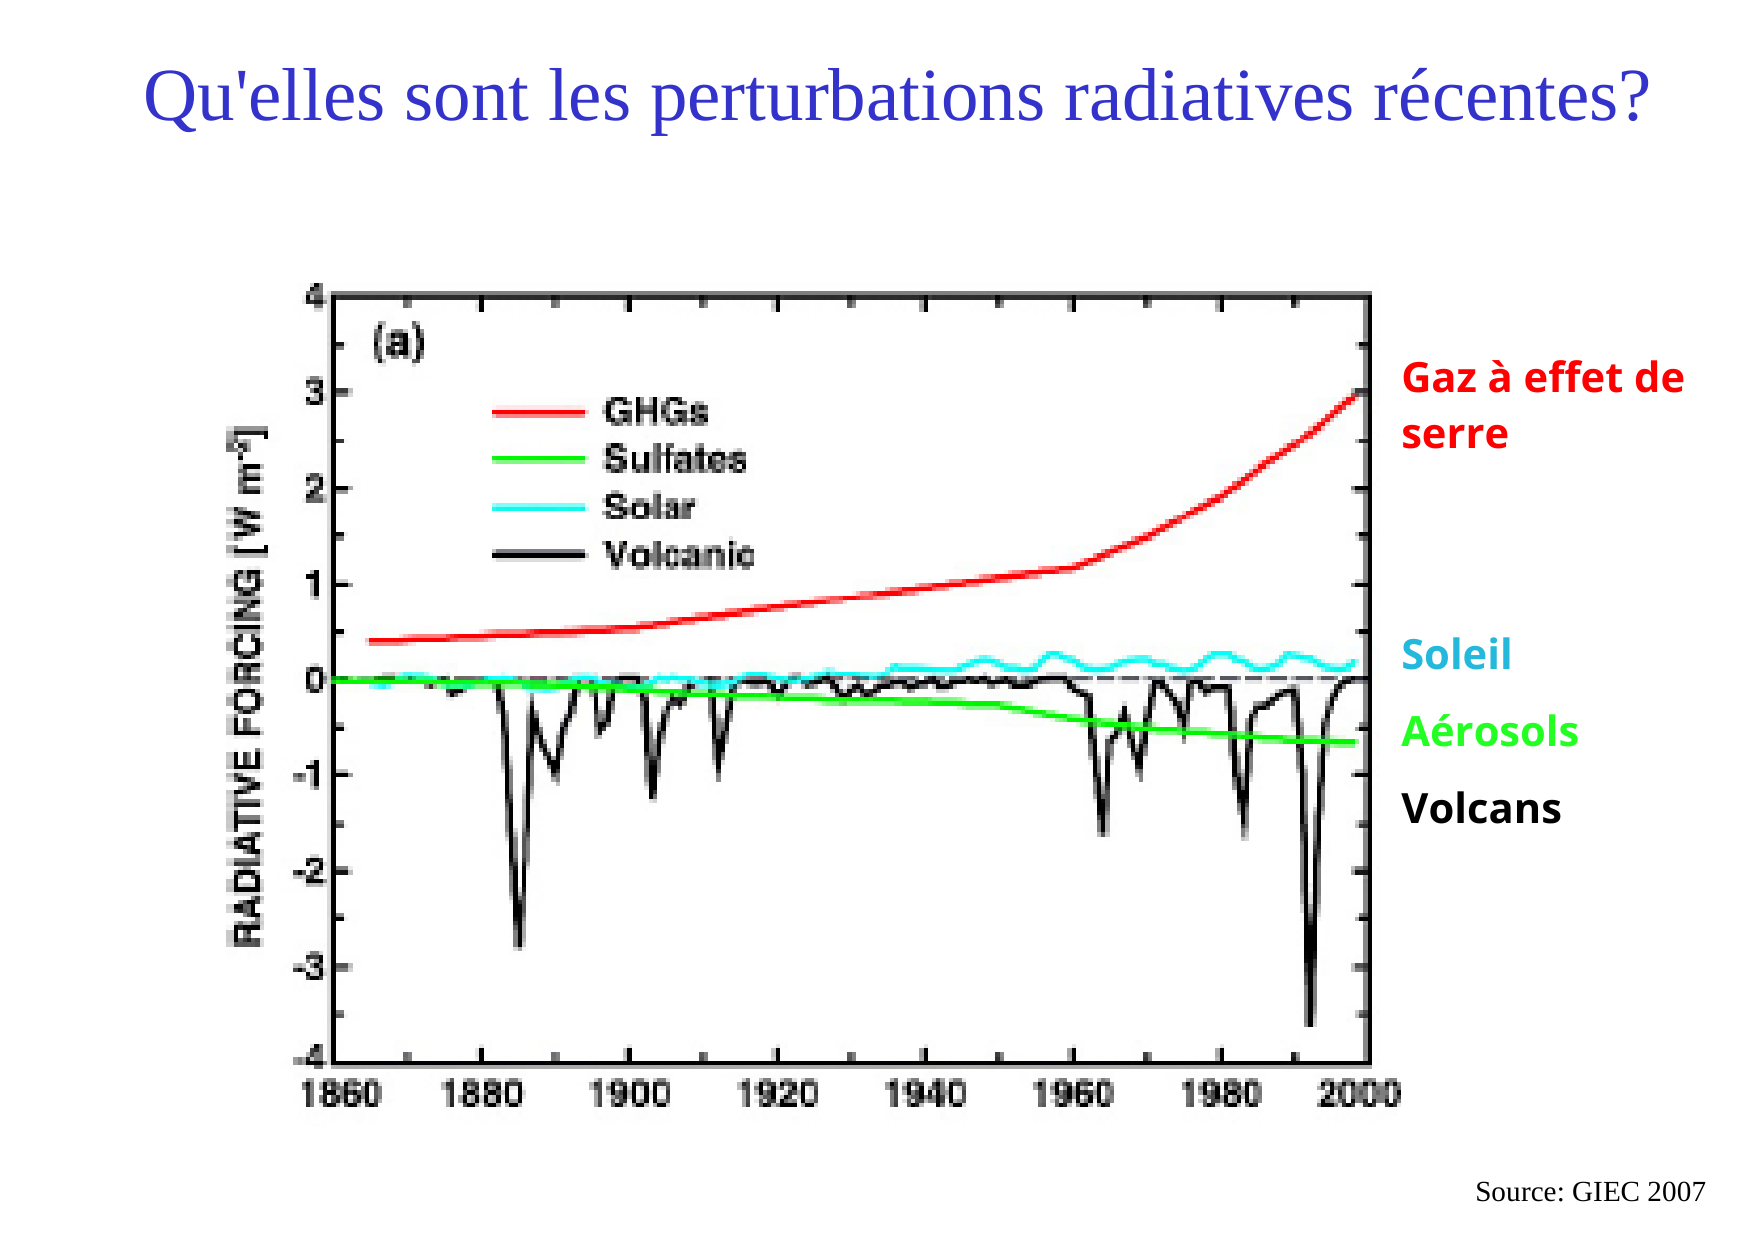

Qu'elles sont les perturbations radiatives récentes?
Gaz à effet de serre
Soleil
Aérosols
Volcans
Source: GIEC 2007